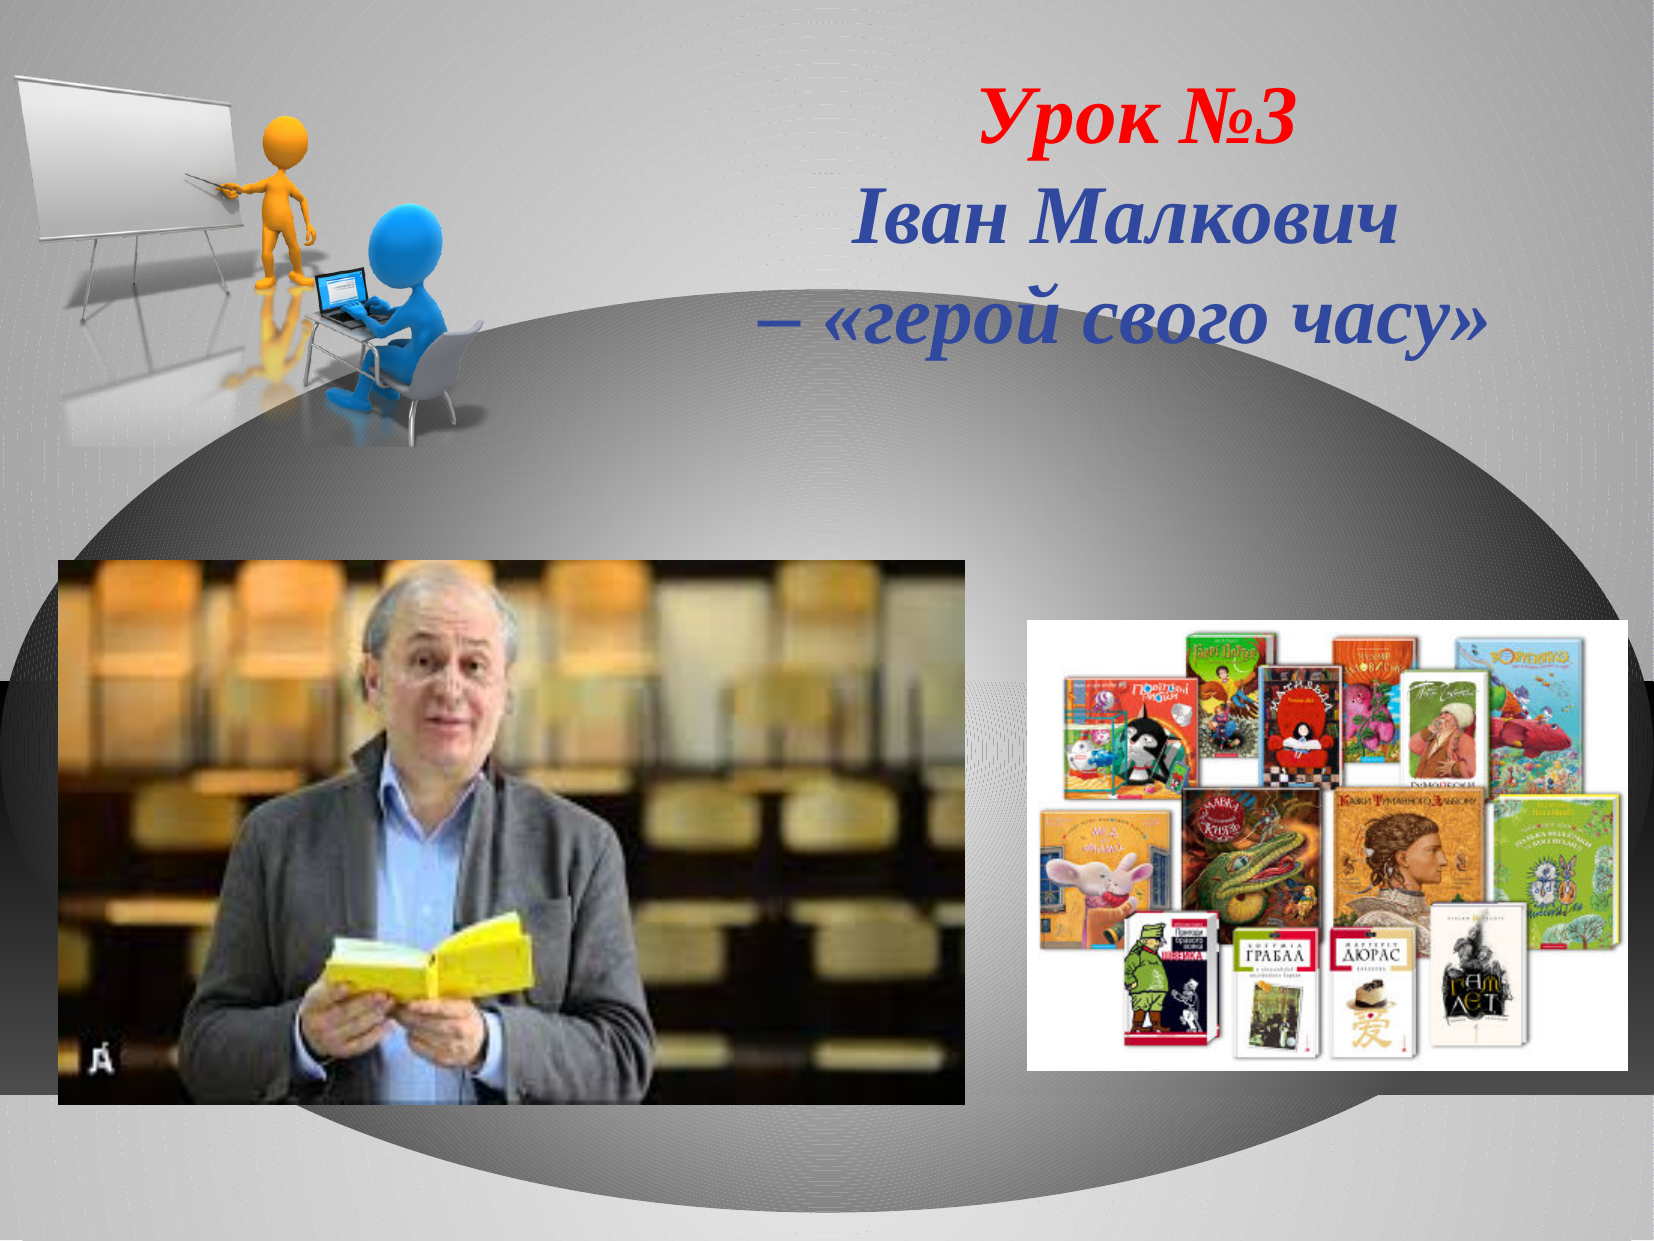

Урок №3
Іван Малкович
– «герой свого часу»